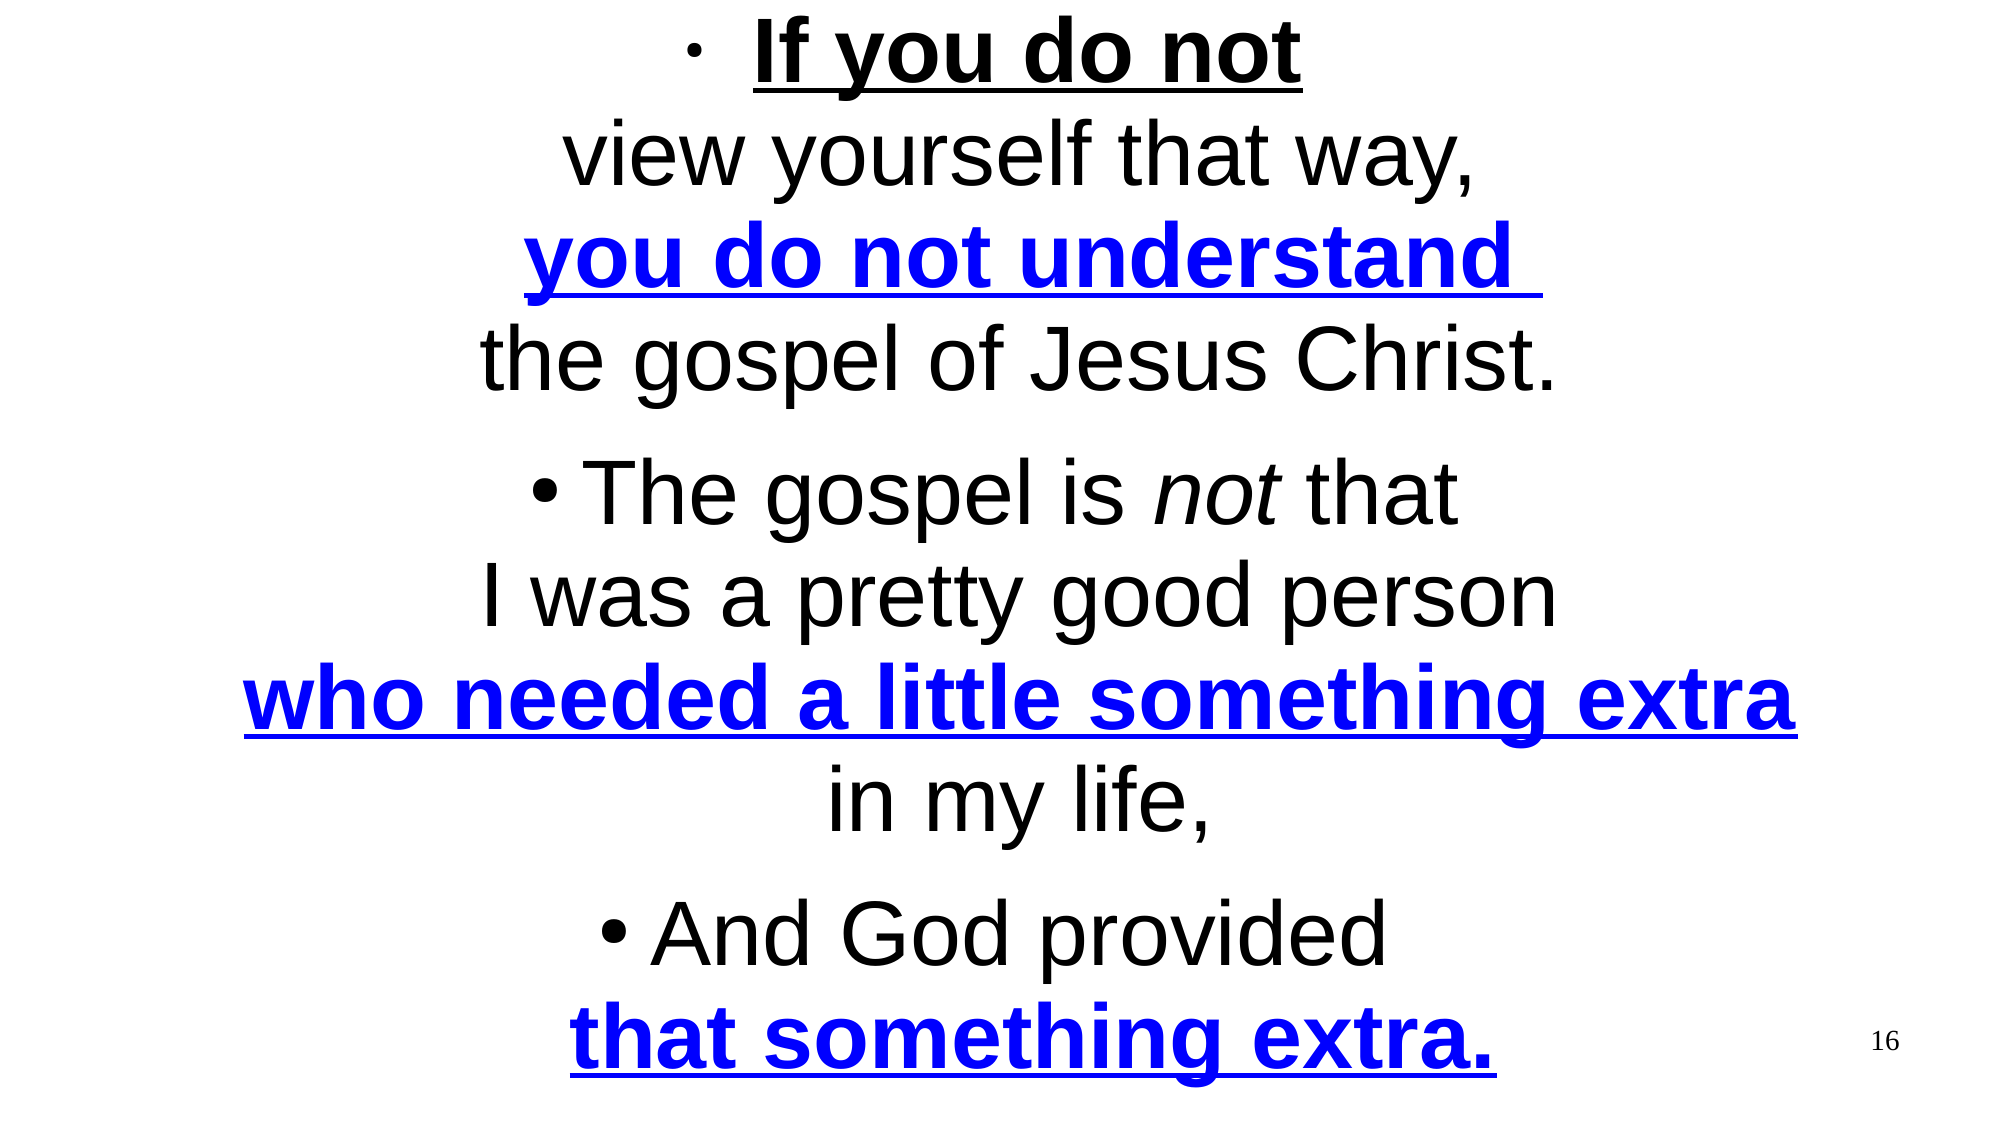

# If you do not view yourself that way, you do not understand the gospel of Jesus Christ.
The gospel is not that
I was a pretty good person
who needed a little something extra
in my life,
And God provided
that something extra.
16